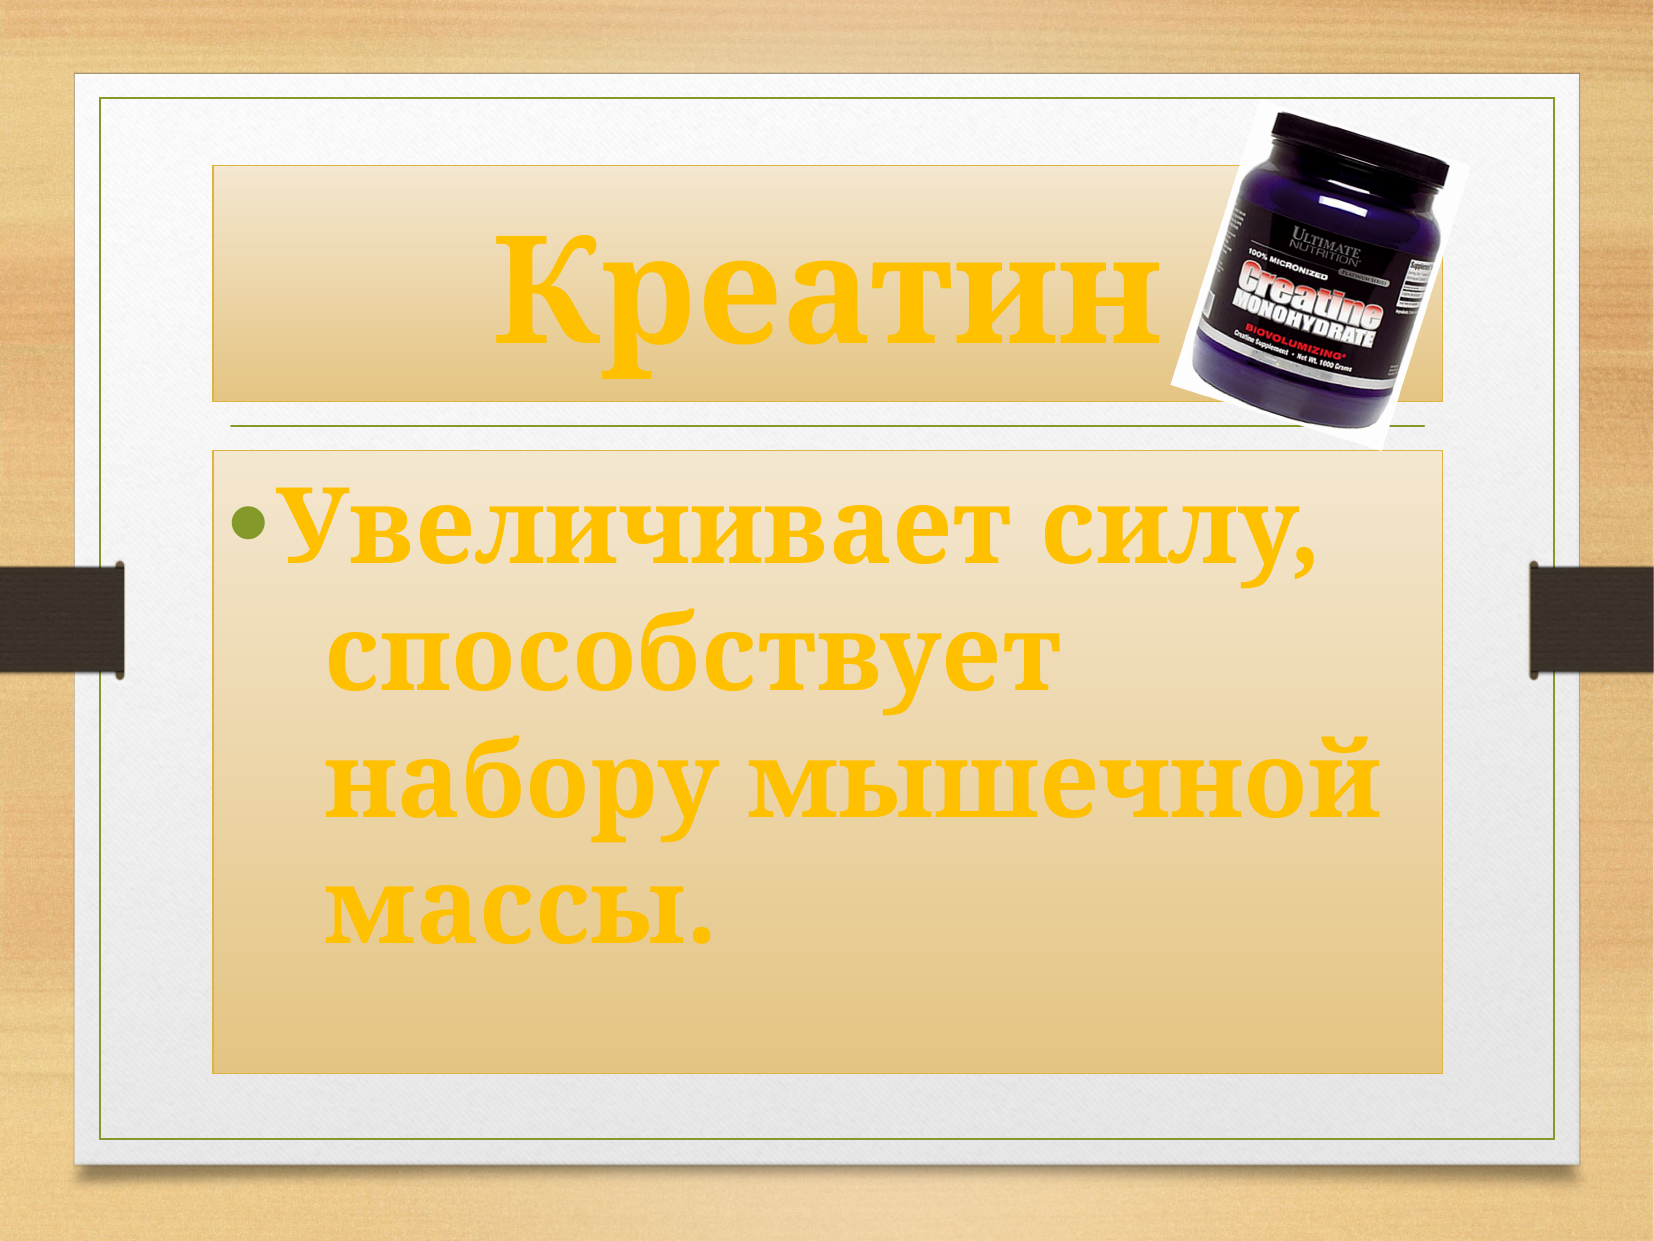

# Креатин
Увеличивает силу, способствует набору мышечной массы.